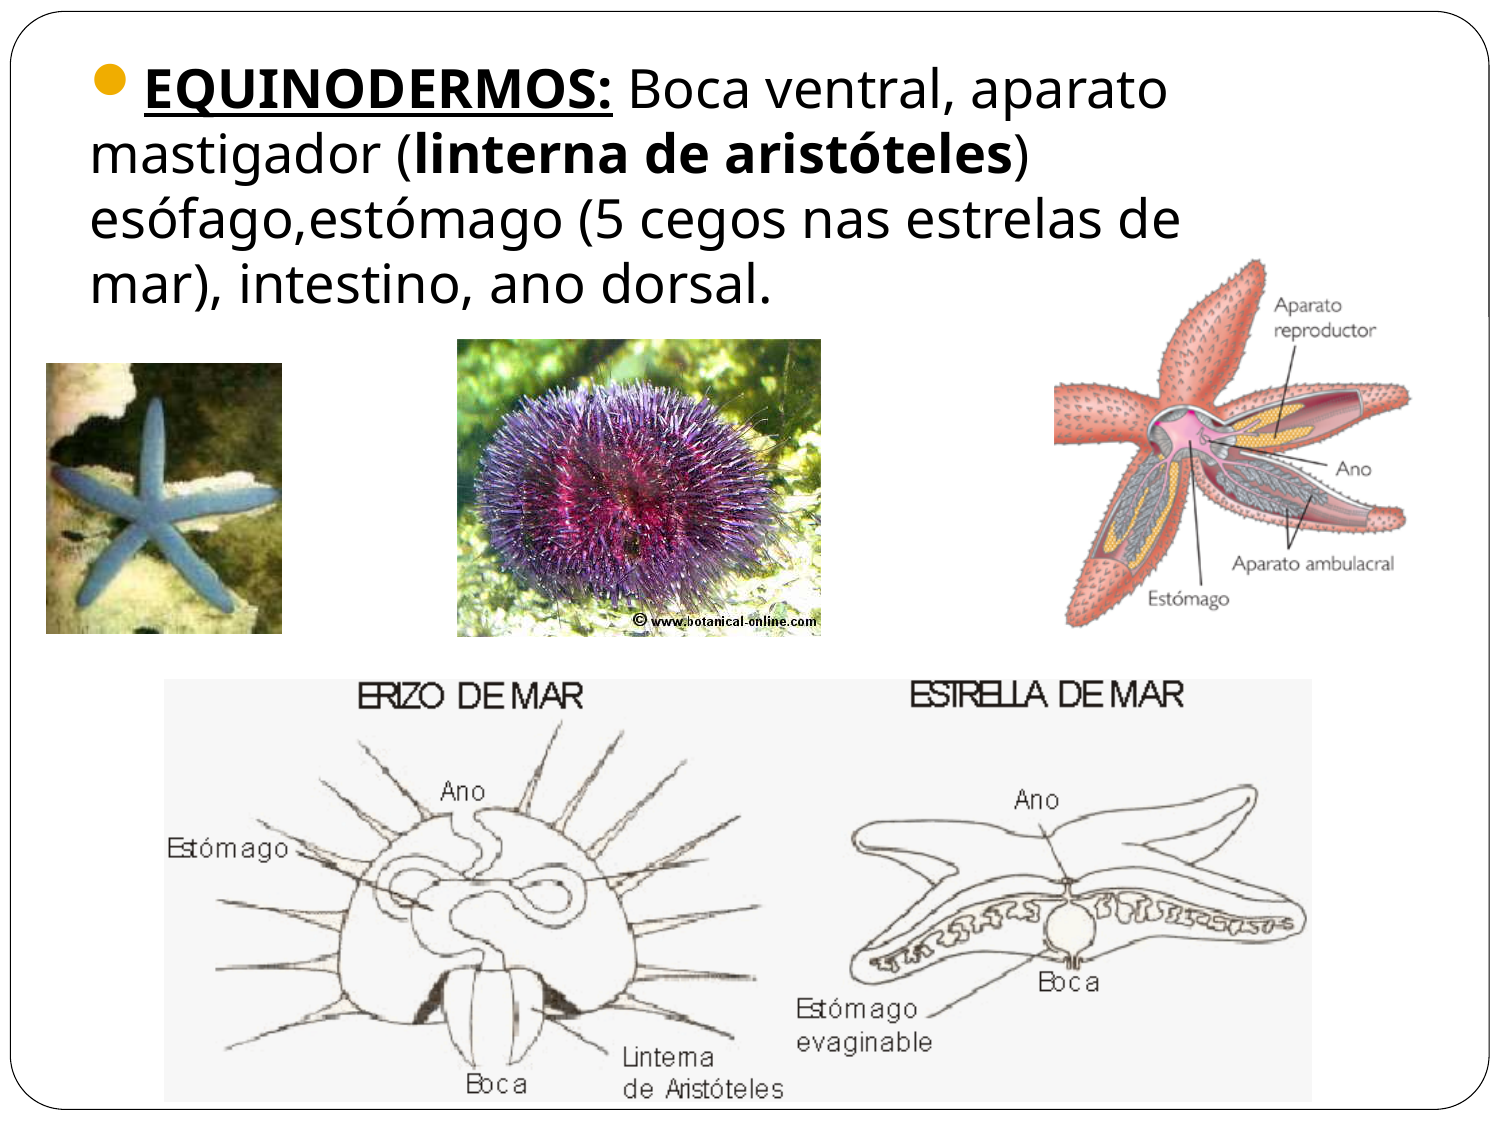

EQUINODERMOS: Boca ventral, aparato mastigador (linterna de aristóteles) esófago,estómago (5 cegos nas estrelas de mar), intestino, ano dorsal.